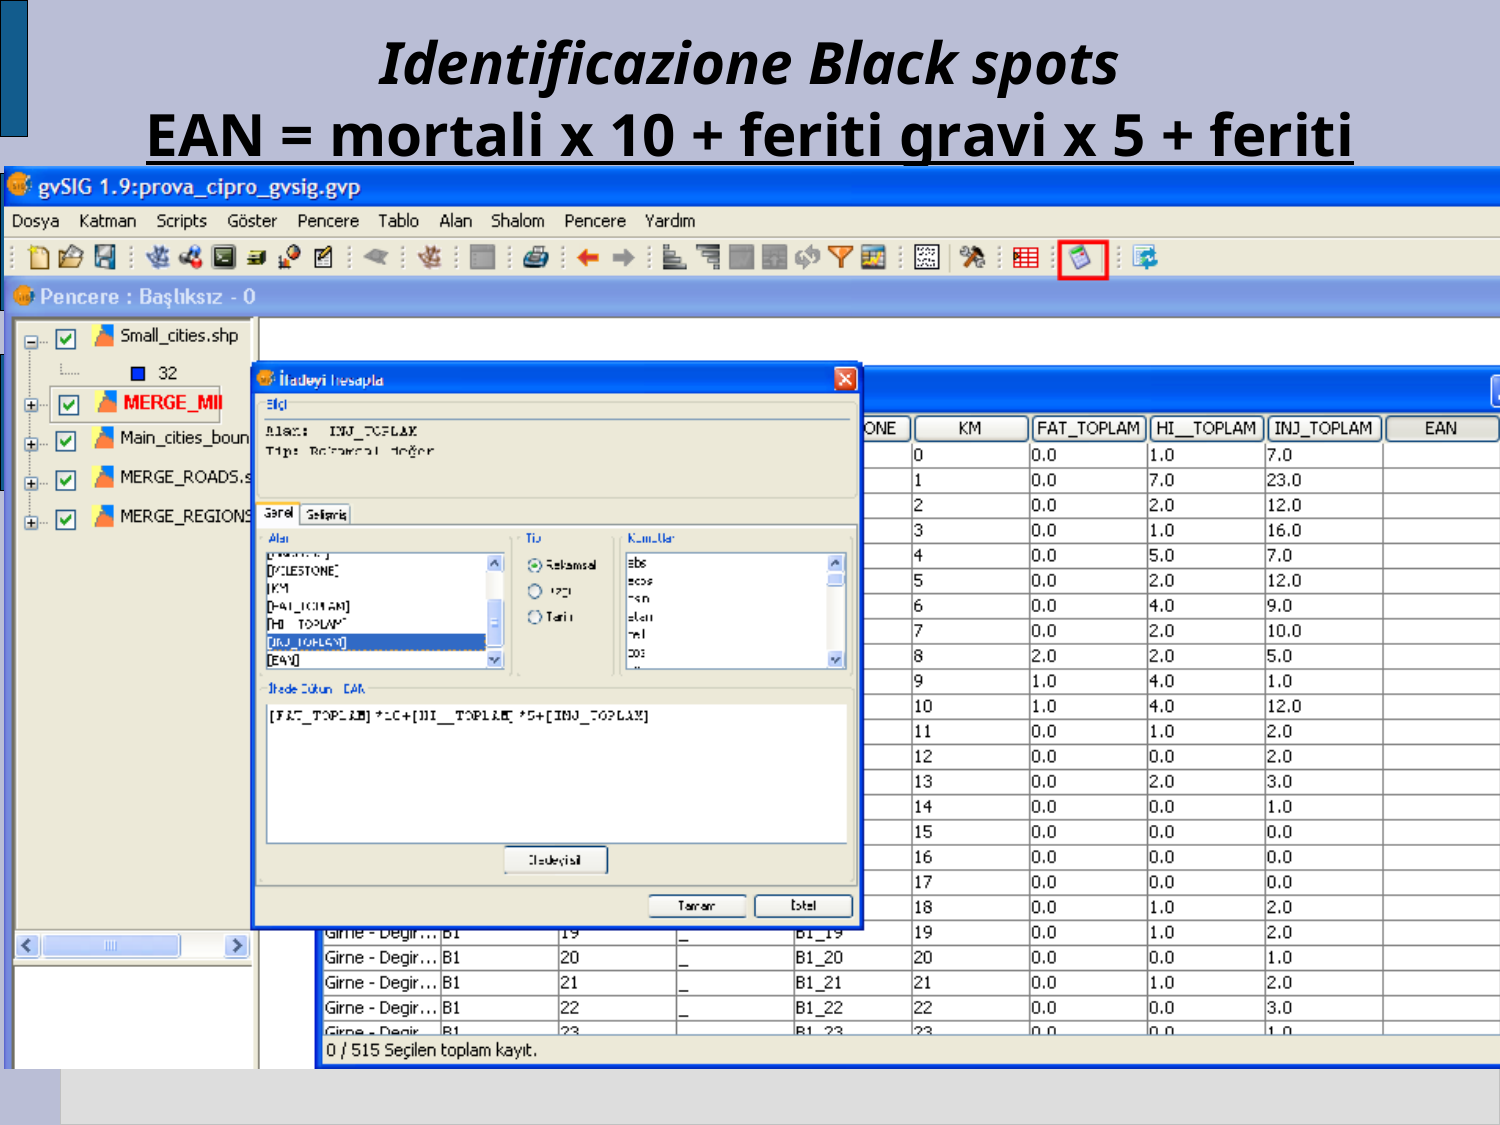

Identificazione Black spots
EAN = mortali x 10 + feriti gravi x 5 + feriti
Equivalent Accident Numbers